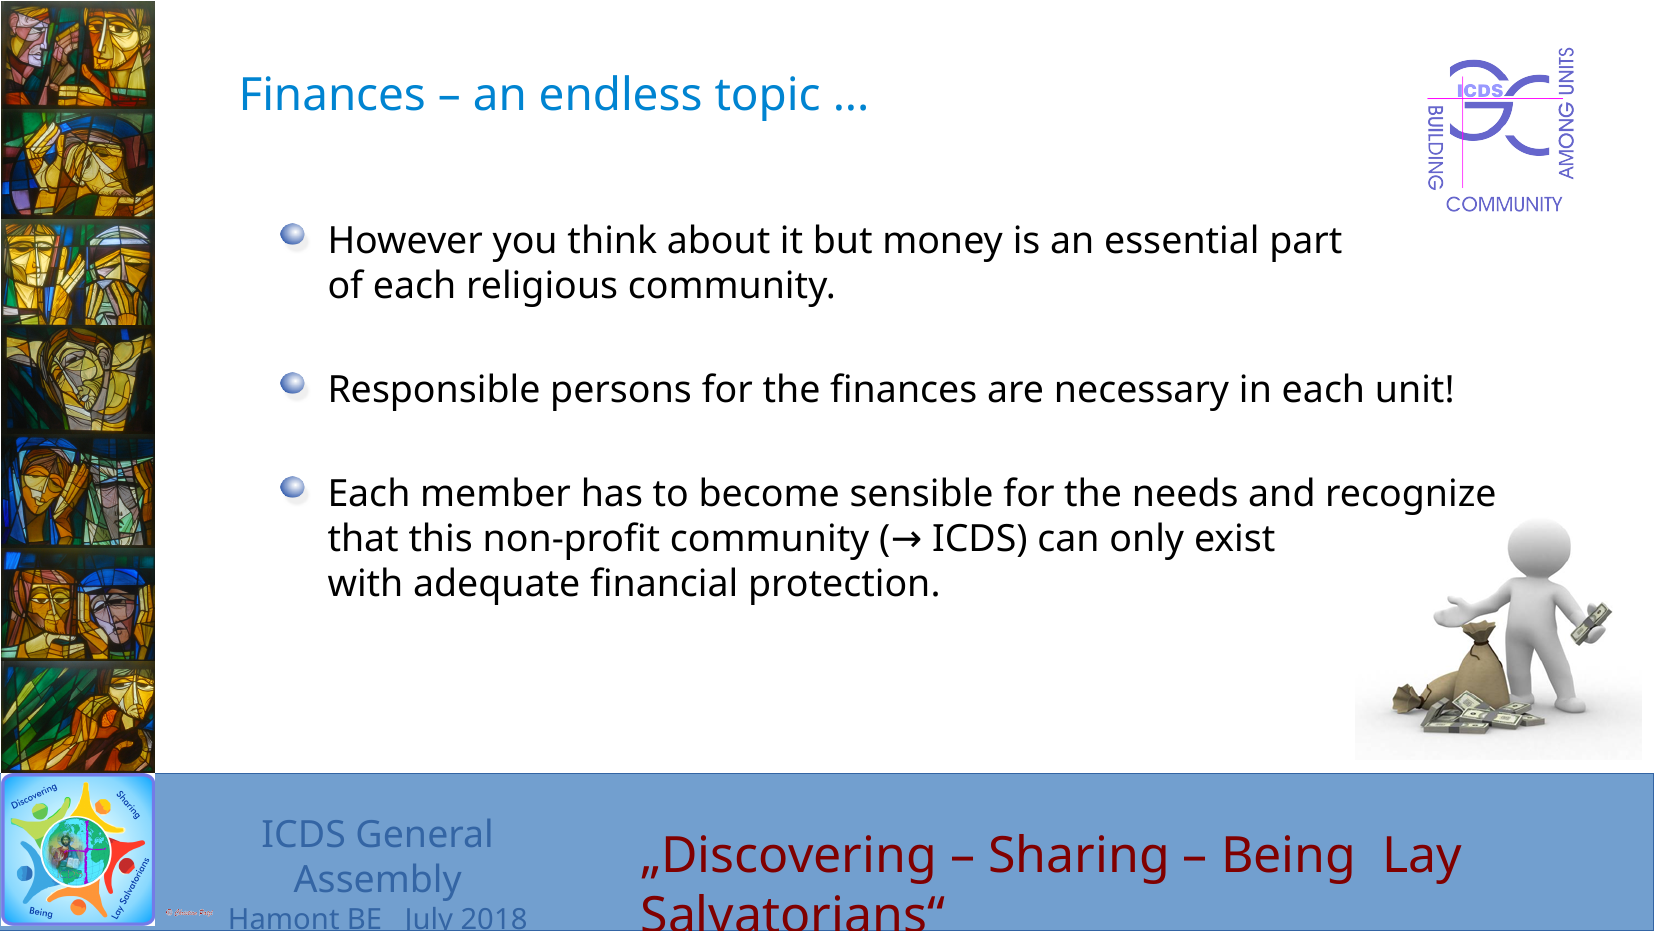

Finances – an endless topic ...
However you think about it but money is an essential part
of each religious community.
Responsible persons for the finances are necessary in each unit!
Each member has to become sensible for the needs and recognize
that this non-profit community (→ ICDS) can only exist
with adequate financial protection.
„Discovering – Sharing – Being Lay Salvatorians“